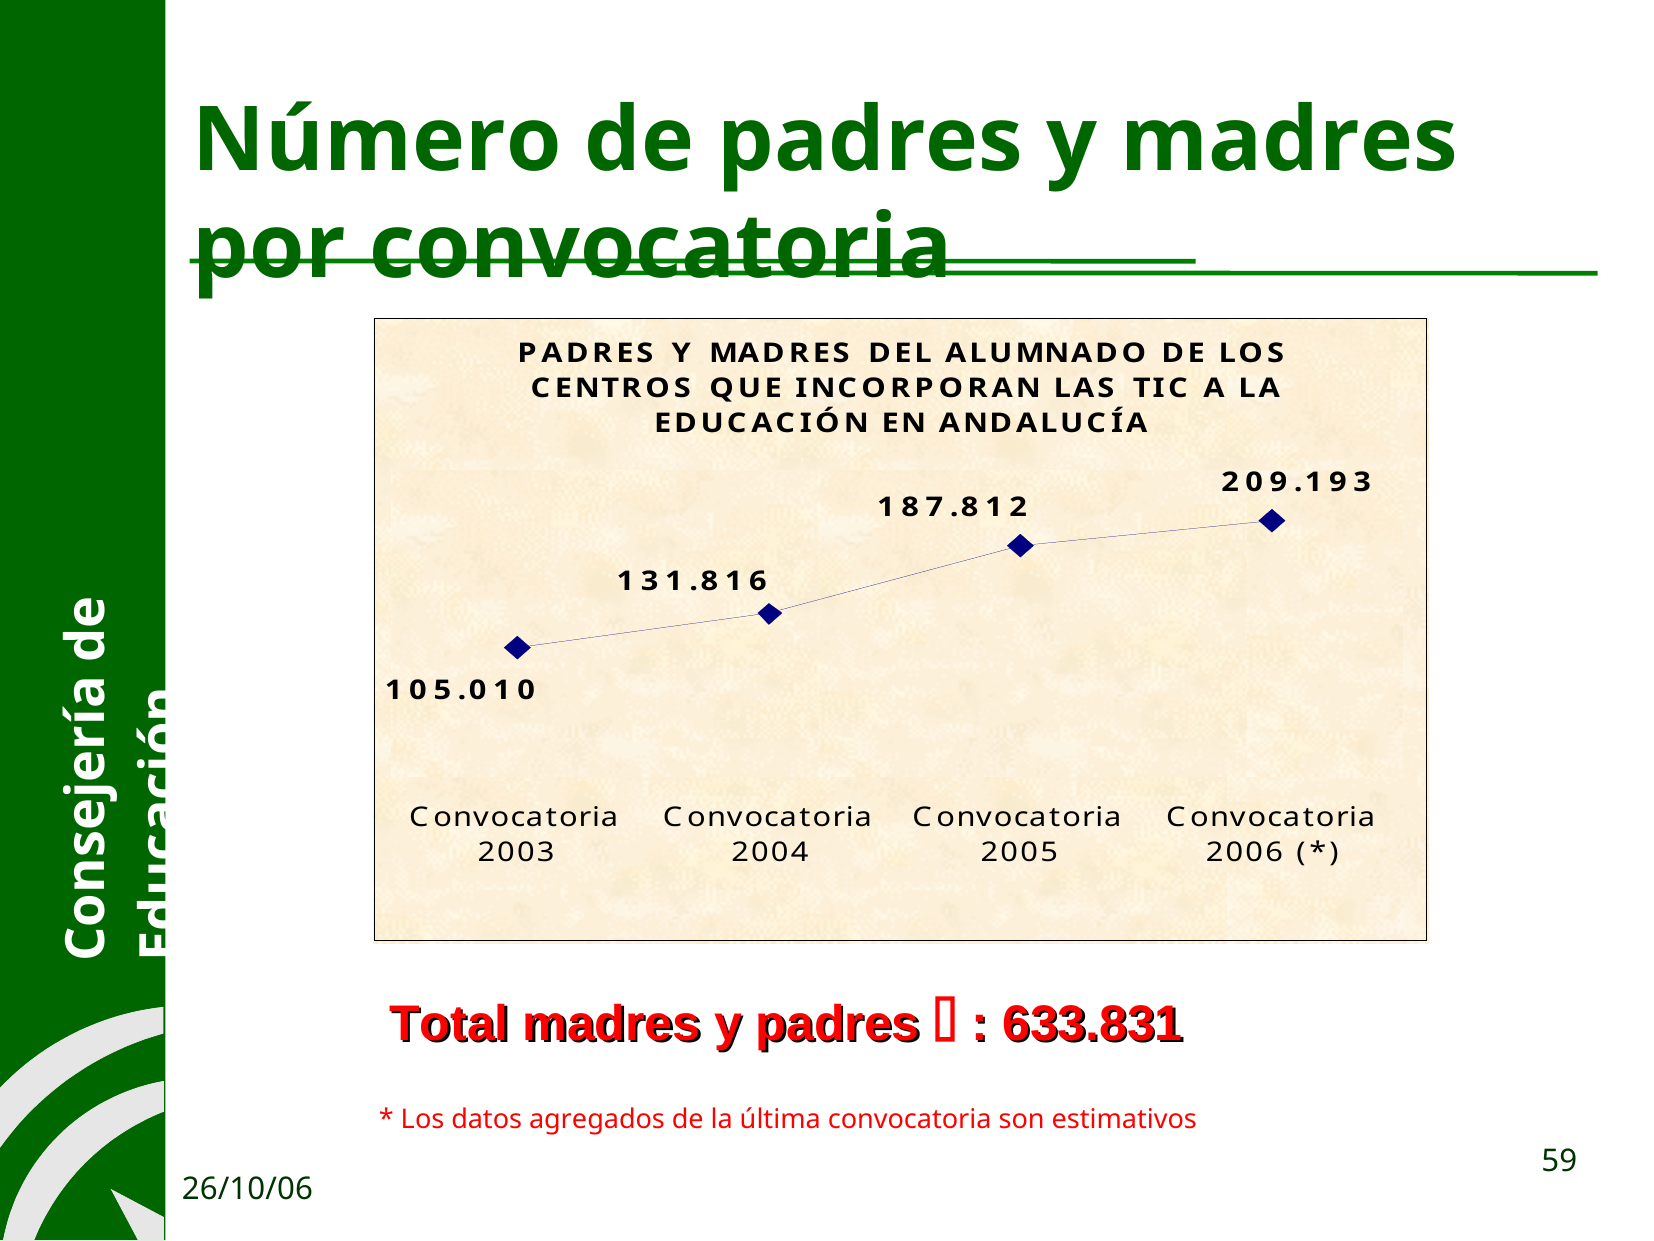

# Número de padres y madres por convocatoria
Total madres y padres  : 633.831
* Los datos agregados de la última convocatoria son estimativos
59